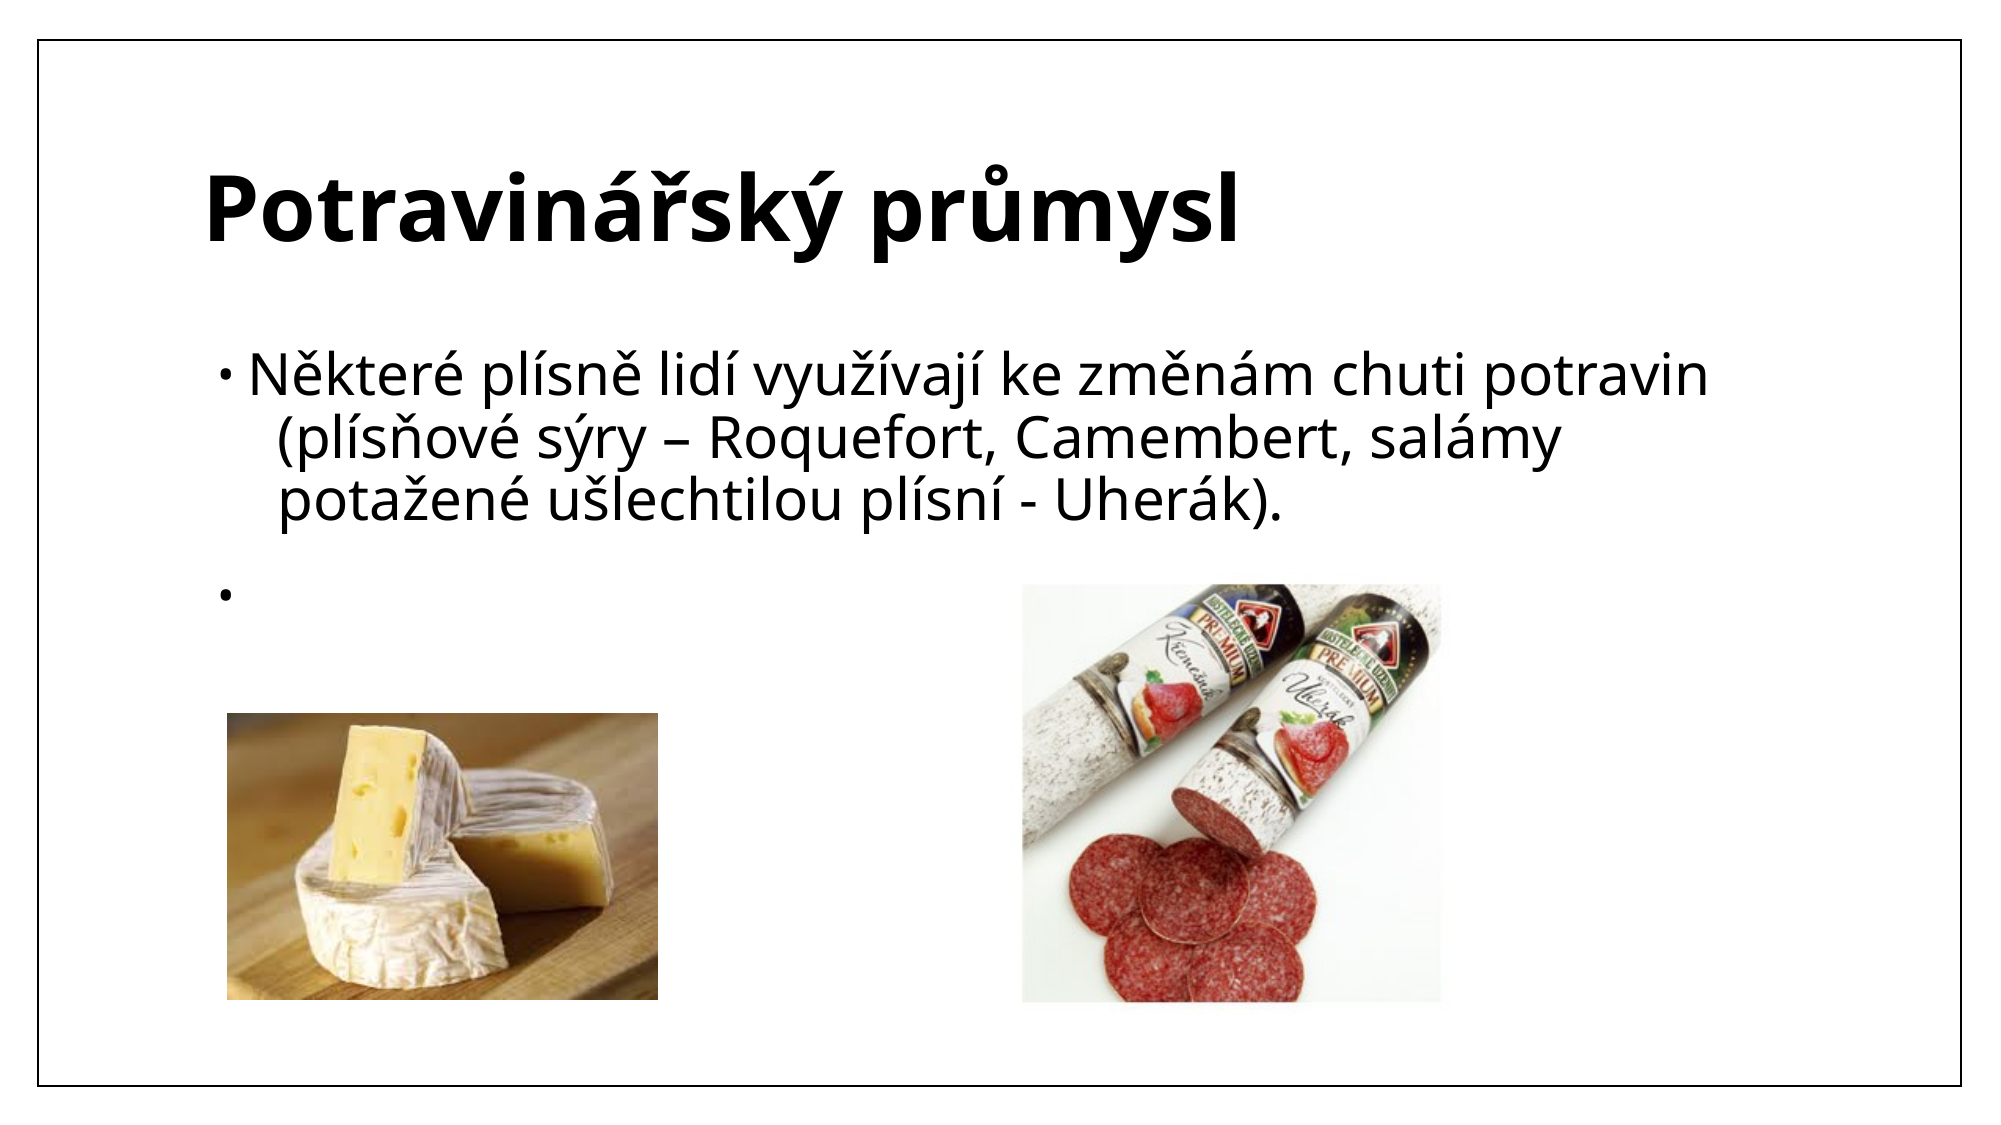

# Potravinářský průmysl
Některé plísně lidí využívají ke změnám chuti potravin (plísňové sýry – Roquefort, Camembert, salámy potažené ušlechtilou plísní - Uherák).